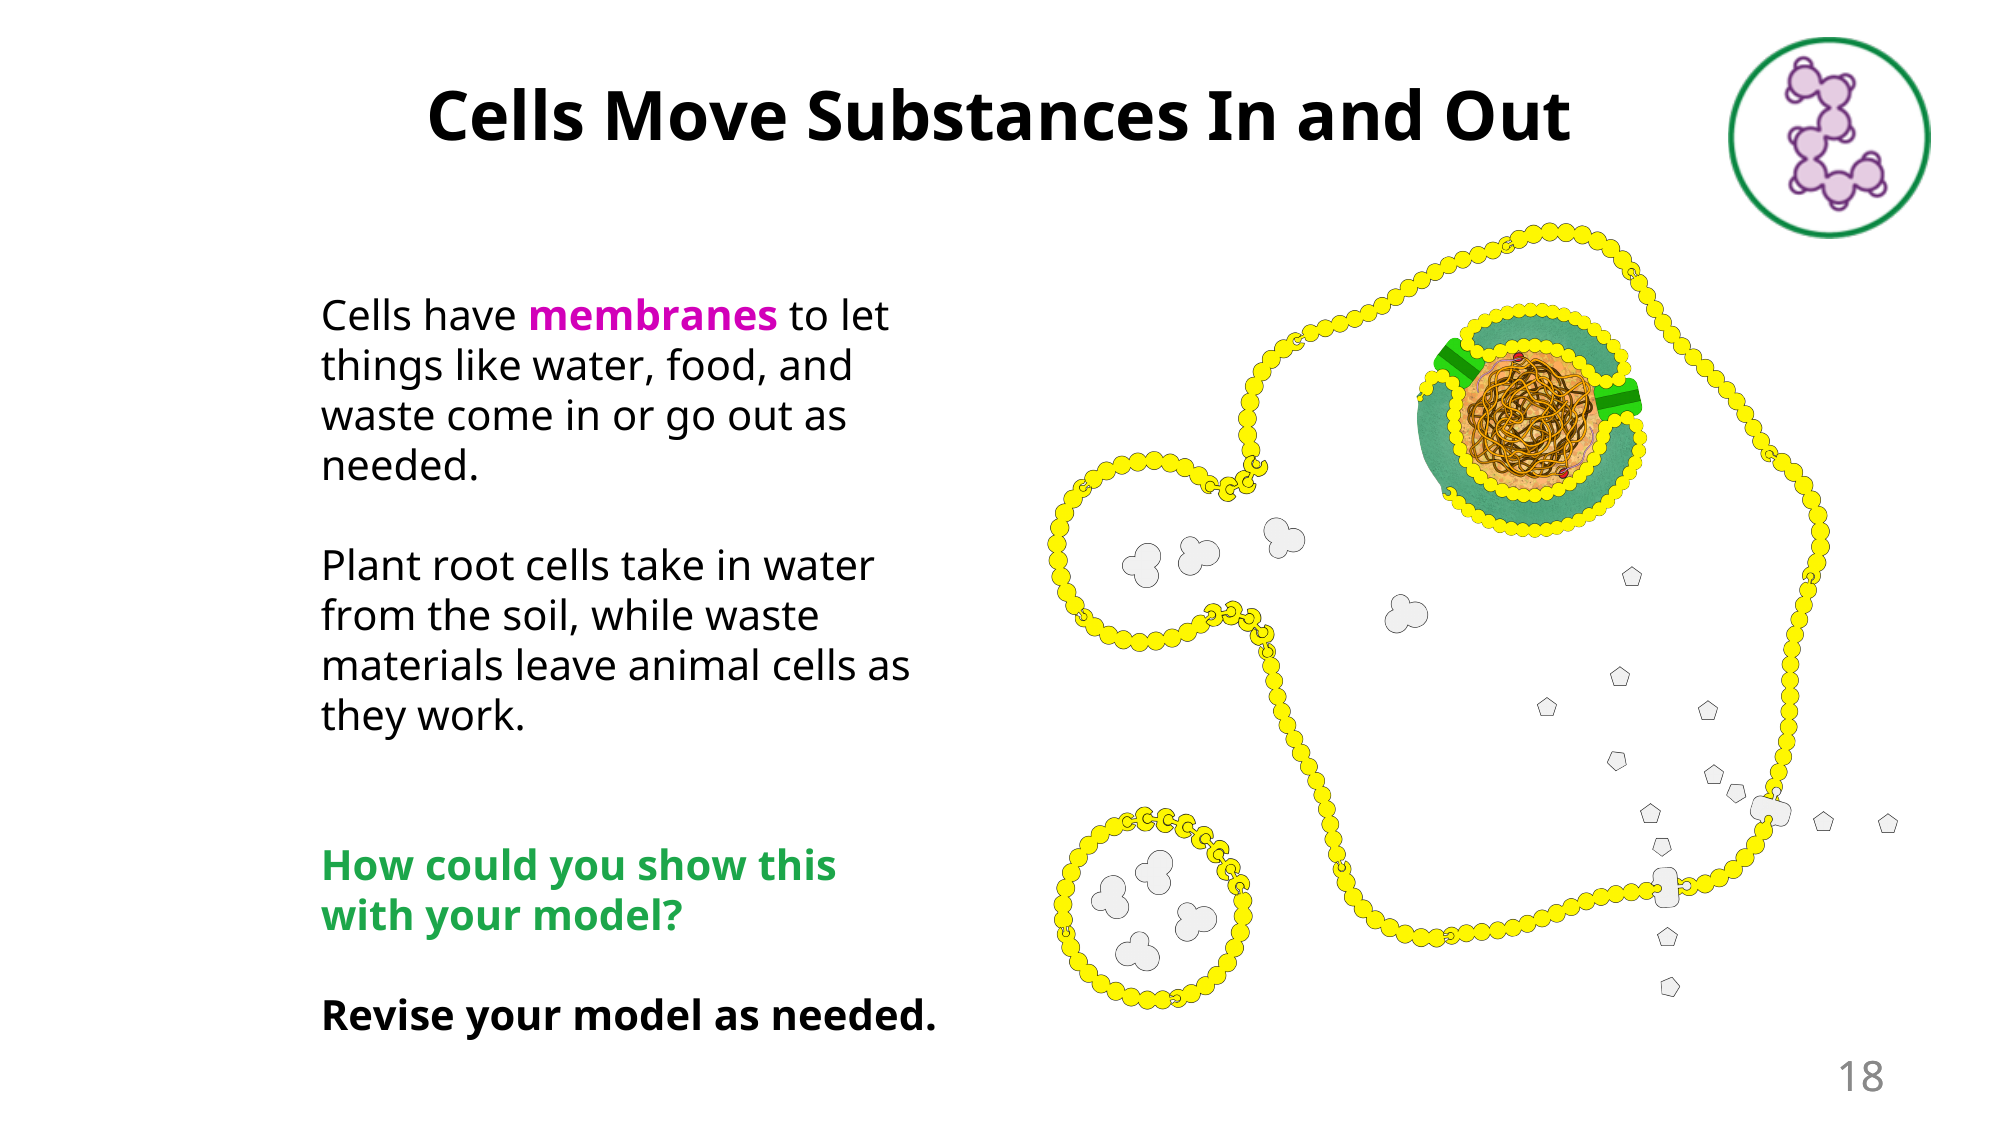

Cells Move Substances In and Out
Cells have membranes to let things like water, food, and waste come in or go out as needed.
Plant root cells take in water from the soil, while waste materials leave animal cells as they work.
How could you show this with your model?
Revise your model as needed.